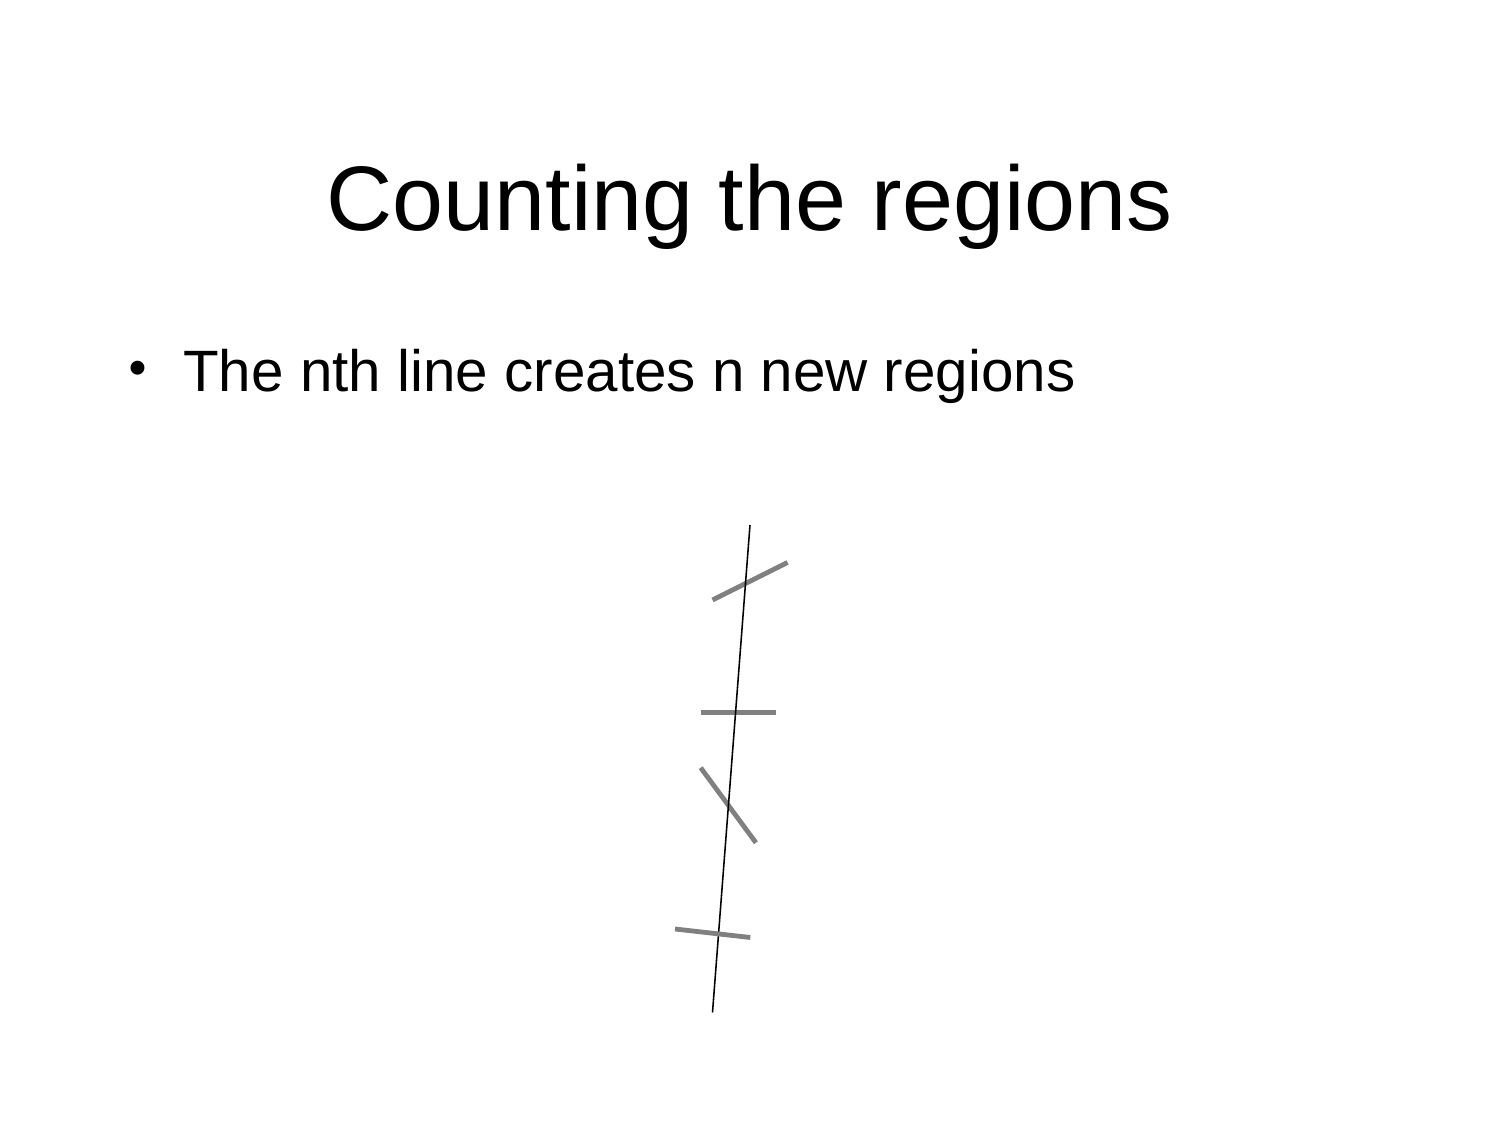

# Counting the regions
The nth line creates n new regions